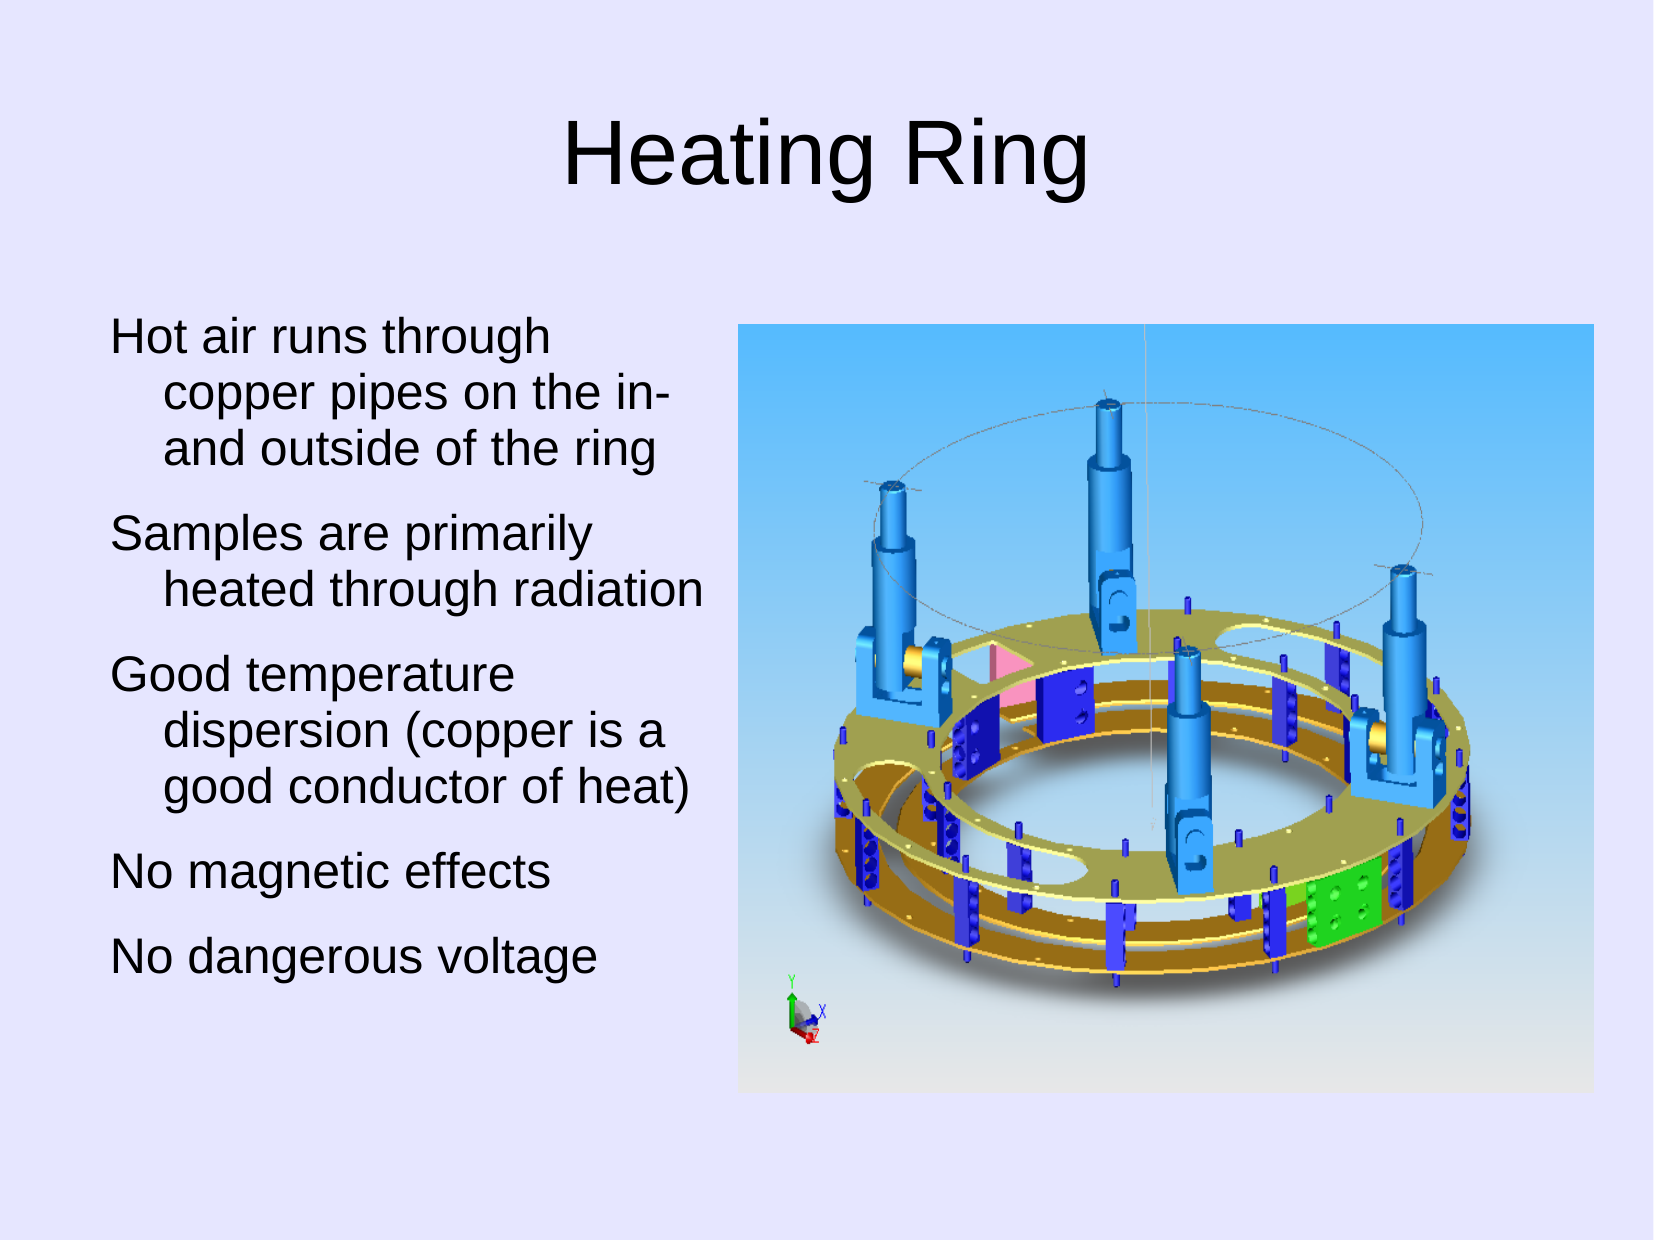

# Heating Ring
Hot air runs through copper pipes on the in- and outside of the ring
Samples are primarily heated through radiation
Good temperature dispersion (copper is a good conductor of heat)
No magnetic effects
No dangerous voltage